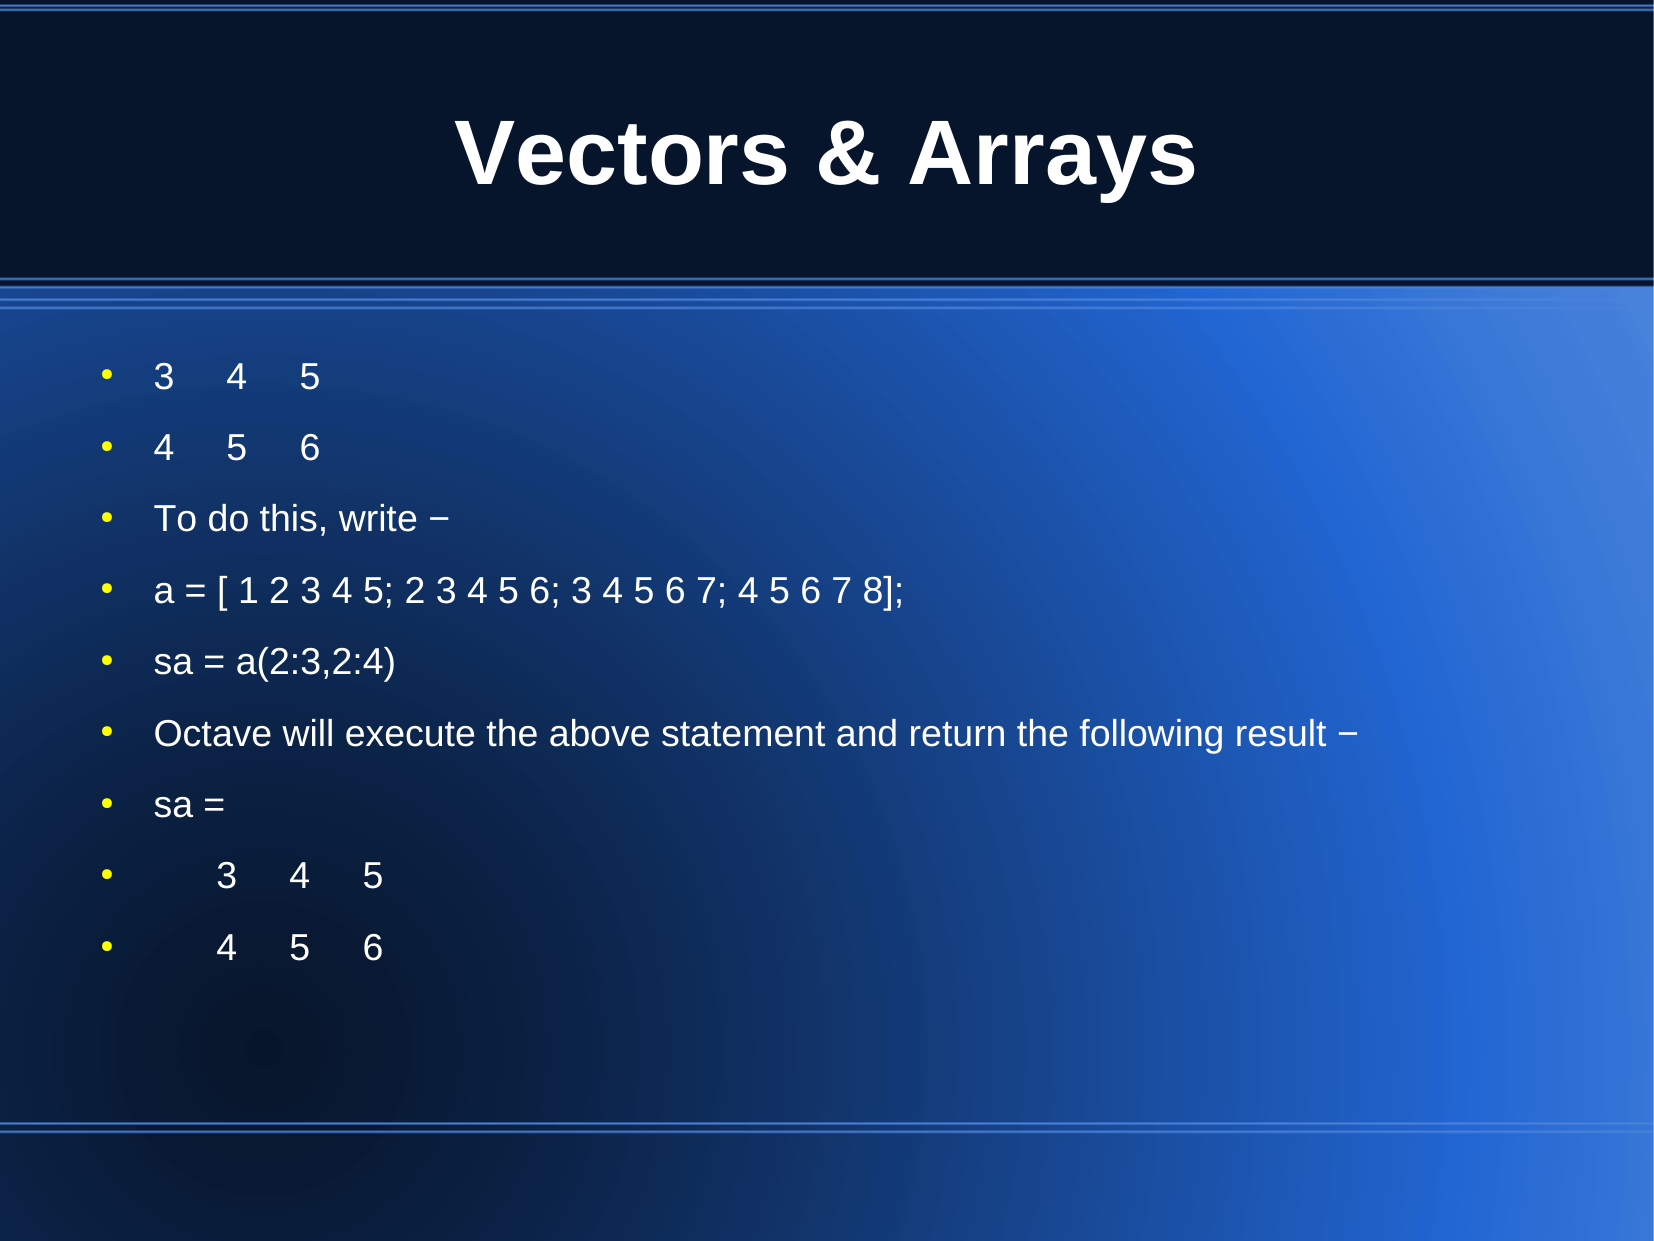

# Vectors & Arrays
3 4 5
4 5 6
To do this, write −
a = [ 1 2 3 4 5; 2 3 4 5 6; 3 4 5 6 7; 4 5 6 7 8];
sa = a(2:3,2:4)
Octave will execute the above statement and return the following result −
sa =
 3 4 5
 4 5 6